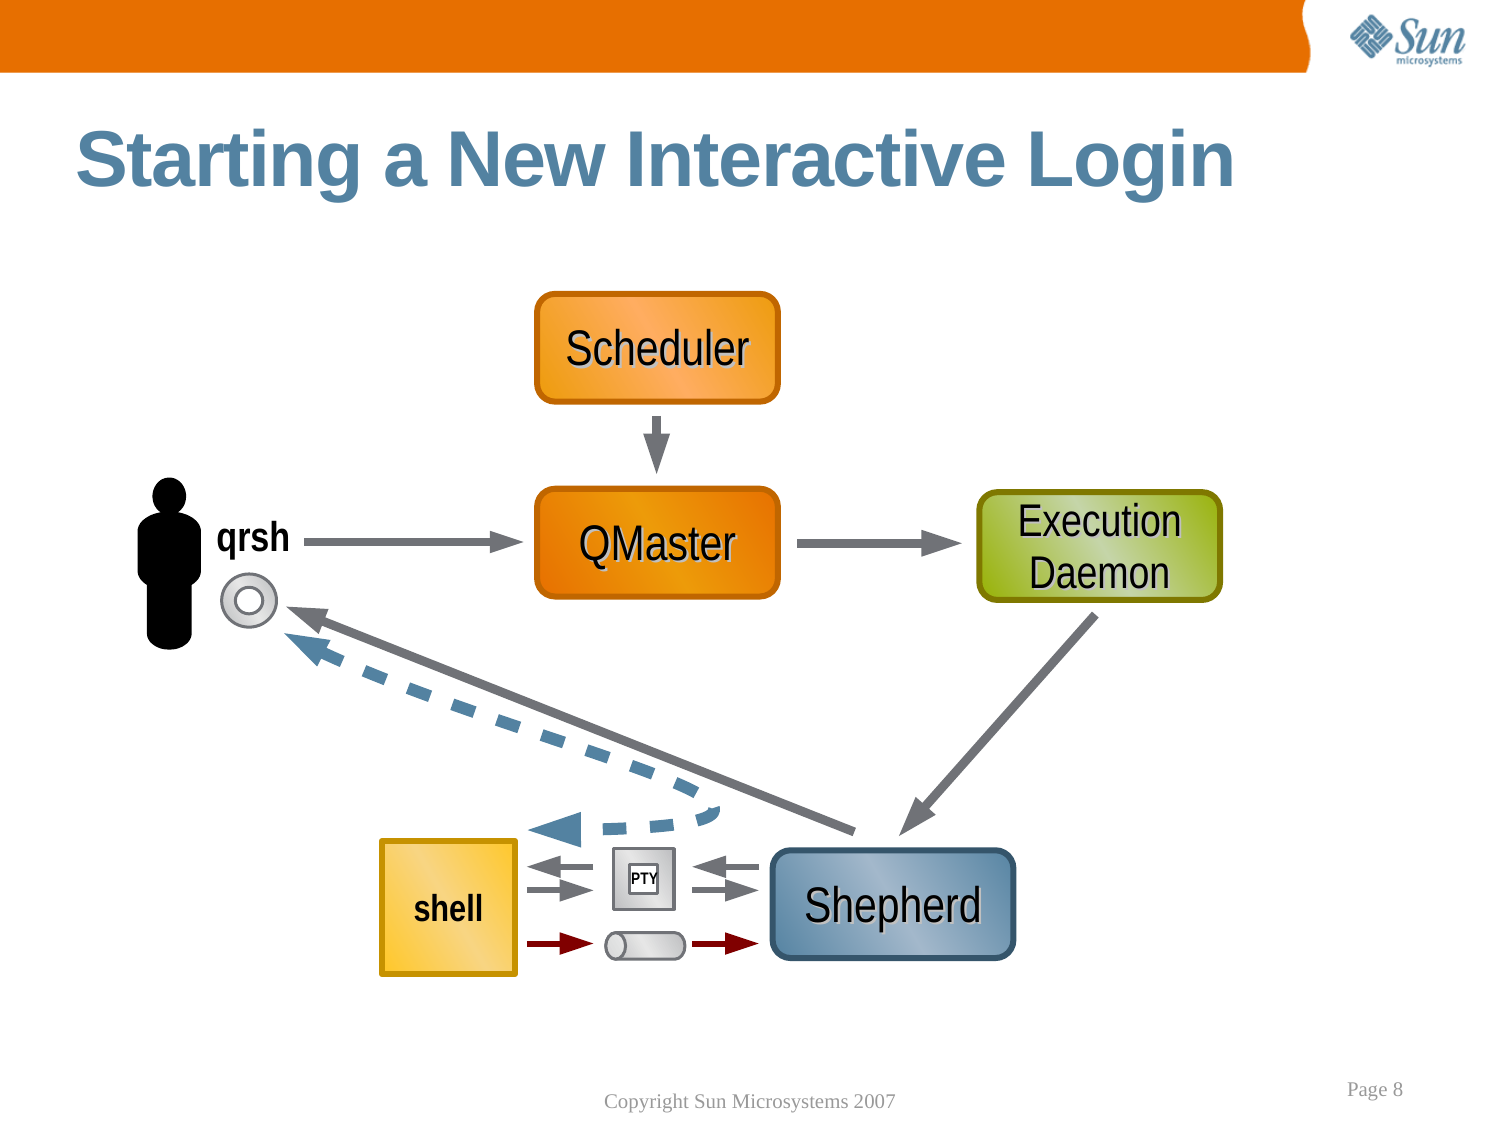

# Starting a New Interactive Login
Scheduler
qrsh
QMaster
Execution
Daemon
shell
PTY
Shepherd